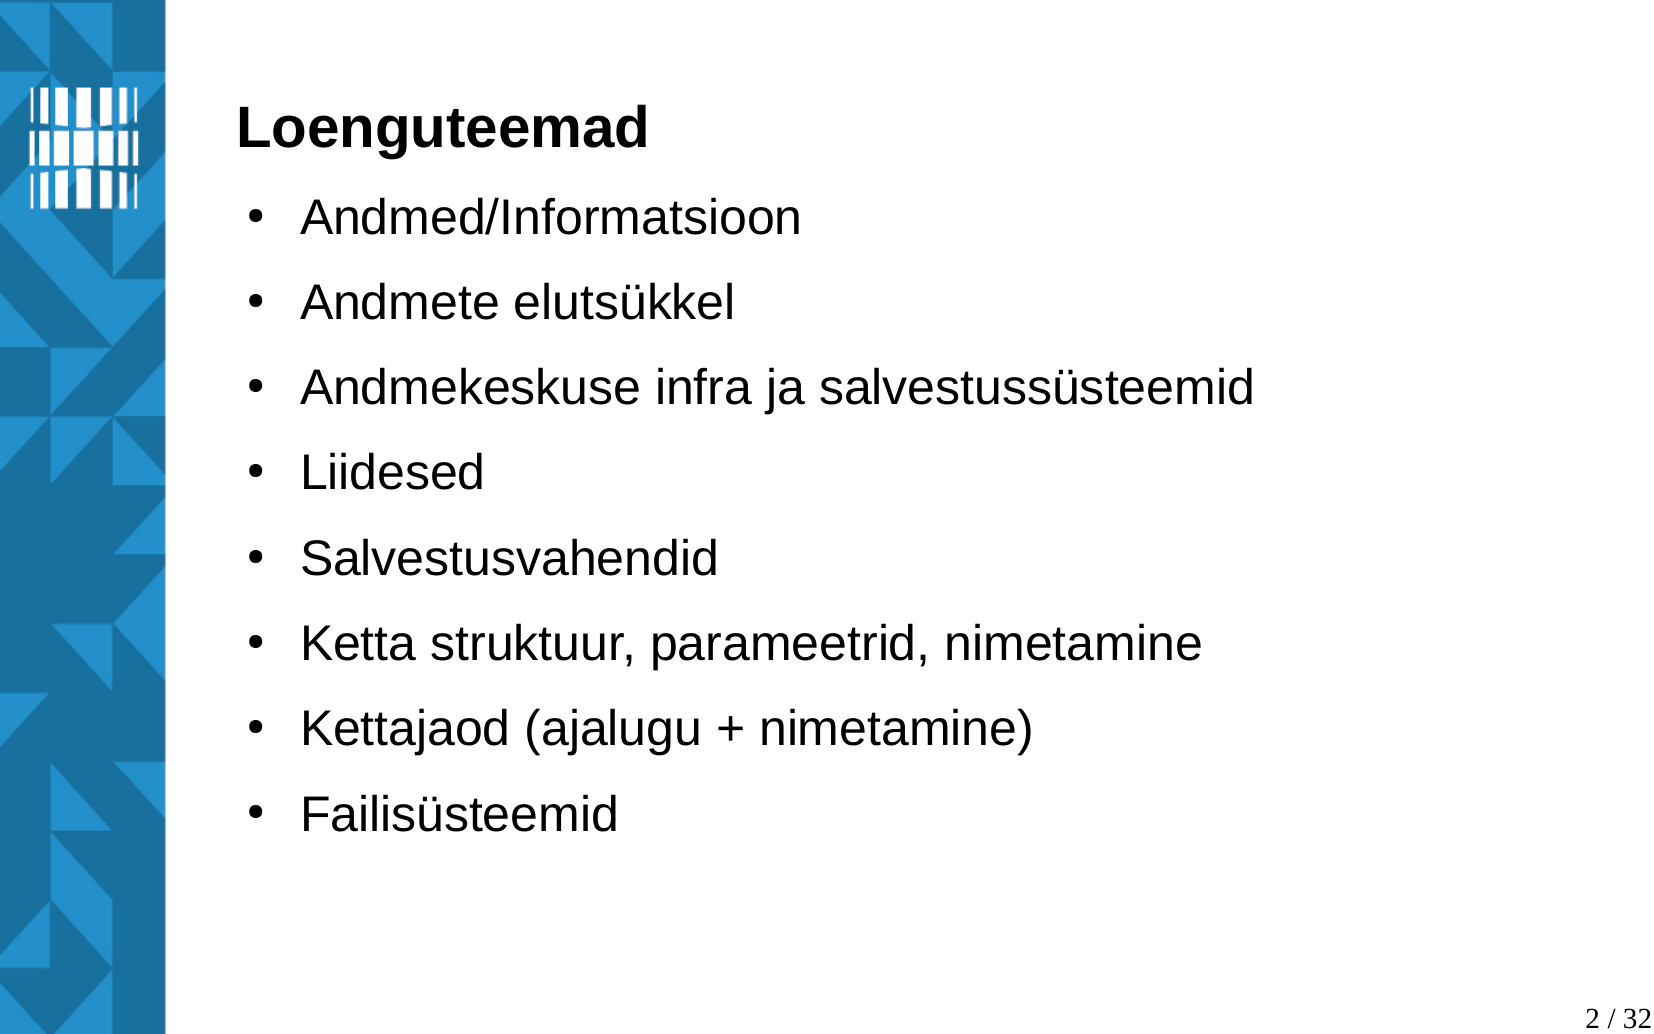

# Loenguteemad
Andmed/Informatsioon
Andmete elutsükkel
Andmekeskuse infra ja salvestussüsteemid
Liidesed
Salvestusvahendid
Ketta struktuur, parameetrid, nimetamine
Kettajaod (ajalugu + nimetamine)
Failisüsteemid